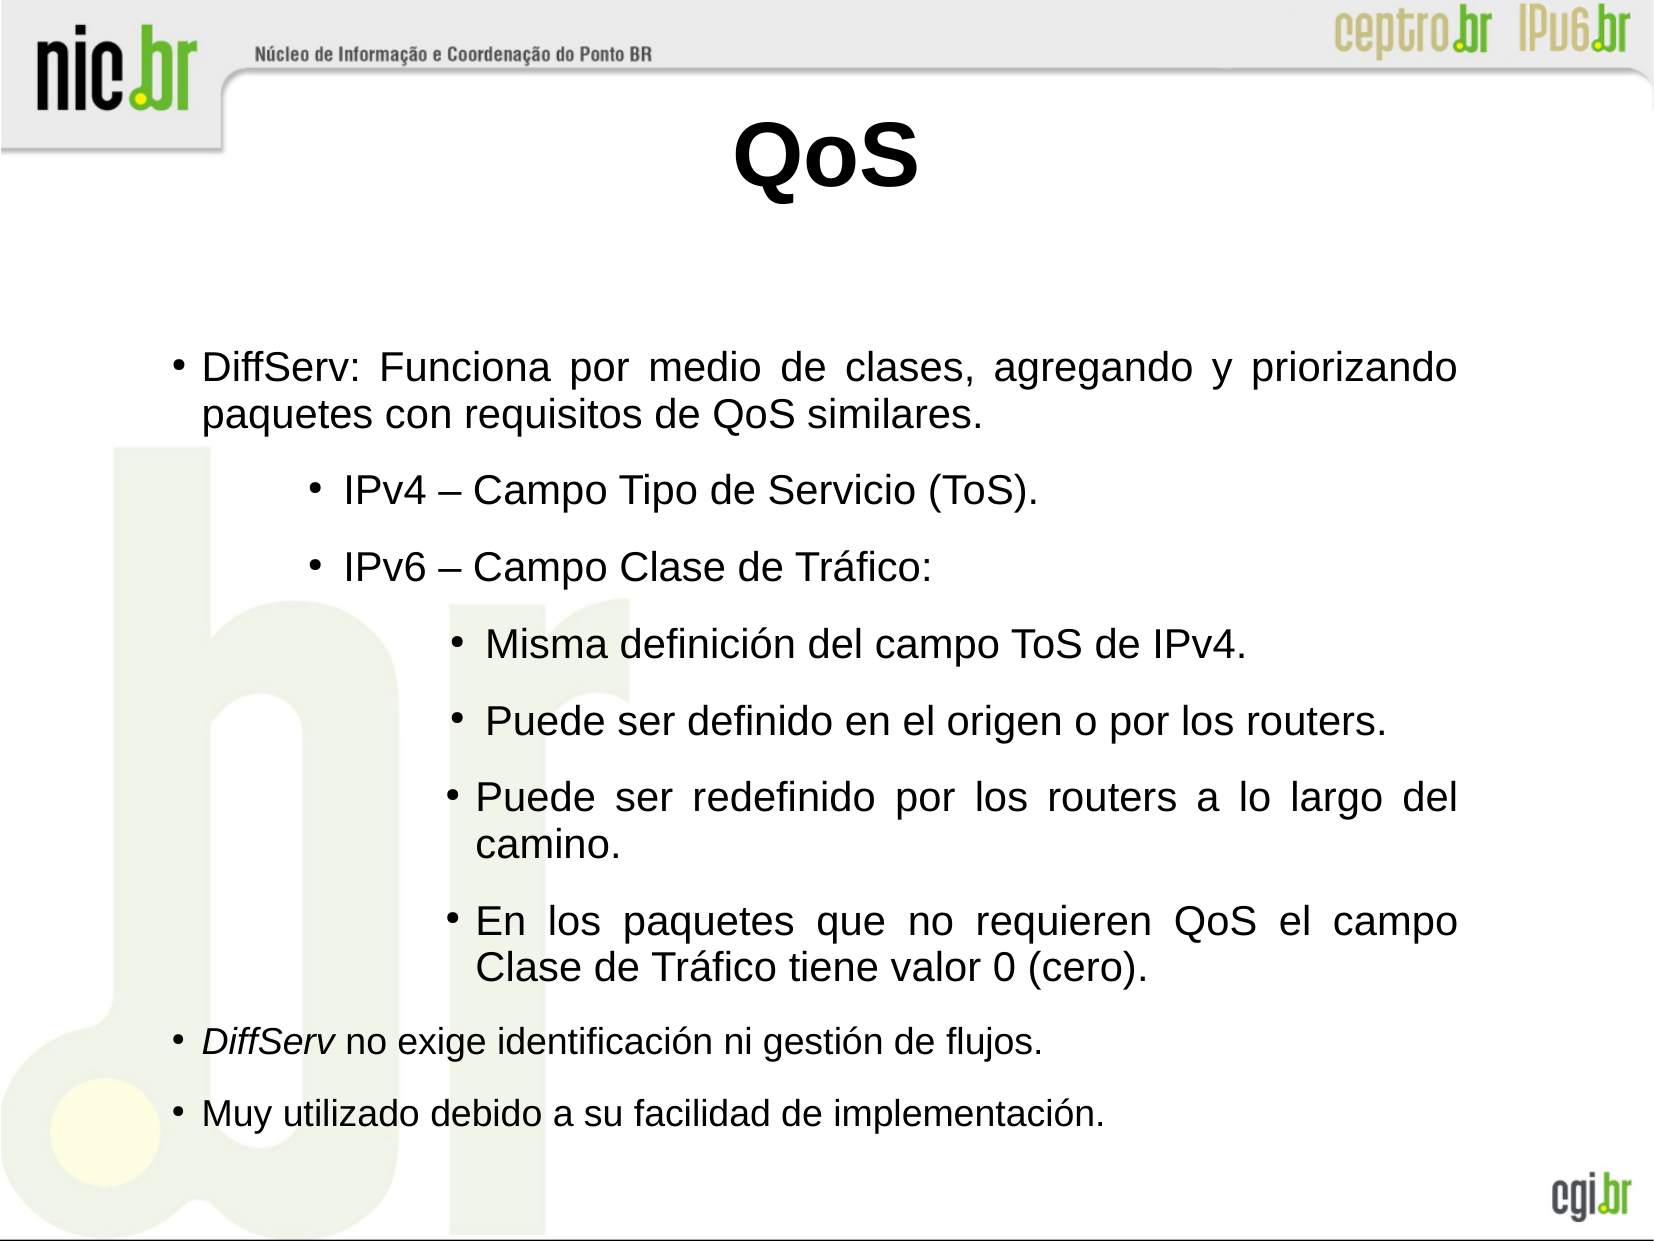

QoS
DiffServ: Funciona por medio de clases, agregando y priorizando paquetes con requisitos de QoS similares.
IPv4 – Campo Tipo de Servicio (ToS).
IPv6 – Campo Clase de Tráfico:
Misma definición del campo ToS de IPv4.
Puede ser definido en el origen o por los routers.
Puede ser redefinido por los routers a lo largo del camino.
En los paquetes que no requieren QoS el campo Clase de Tráfico tiene valor 0 (cero).
DiffServ no exige identificación ni gestión de flujos.
Muy utilizado debido a su facilidad de implementación.